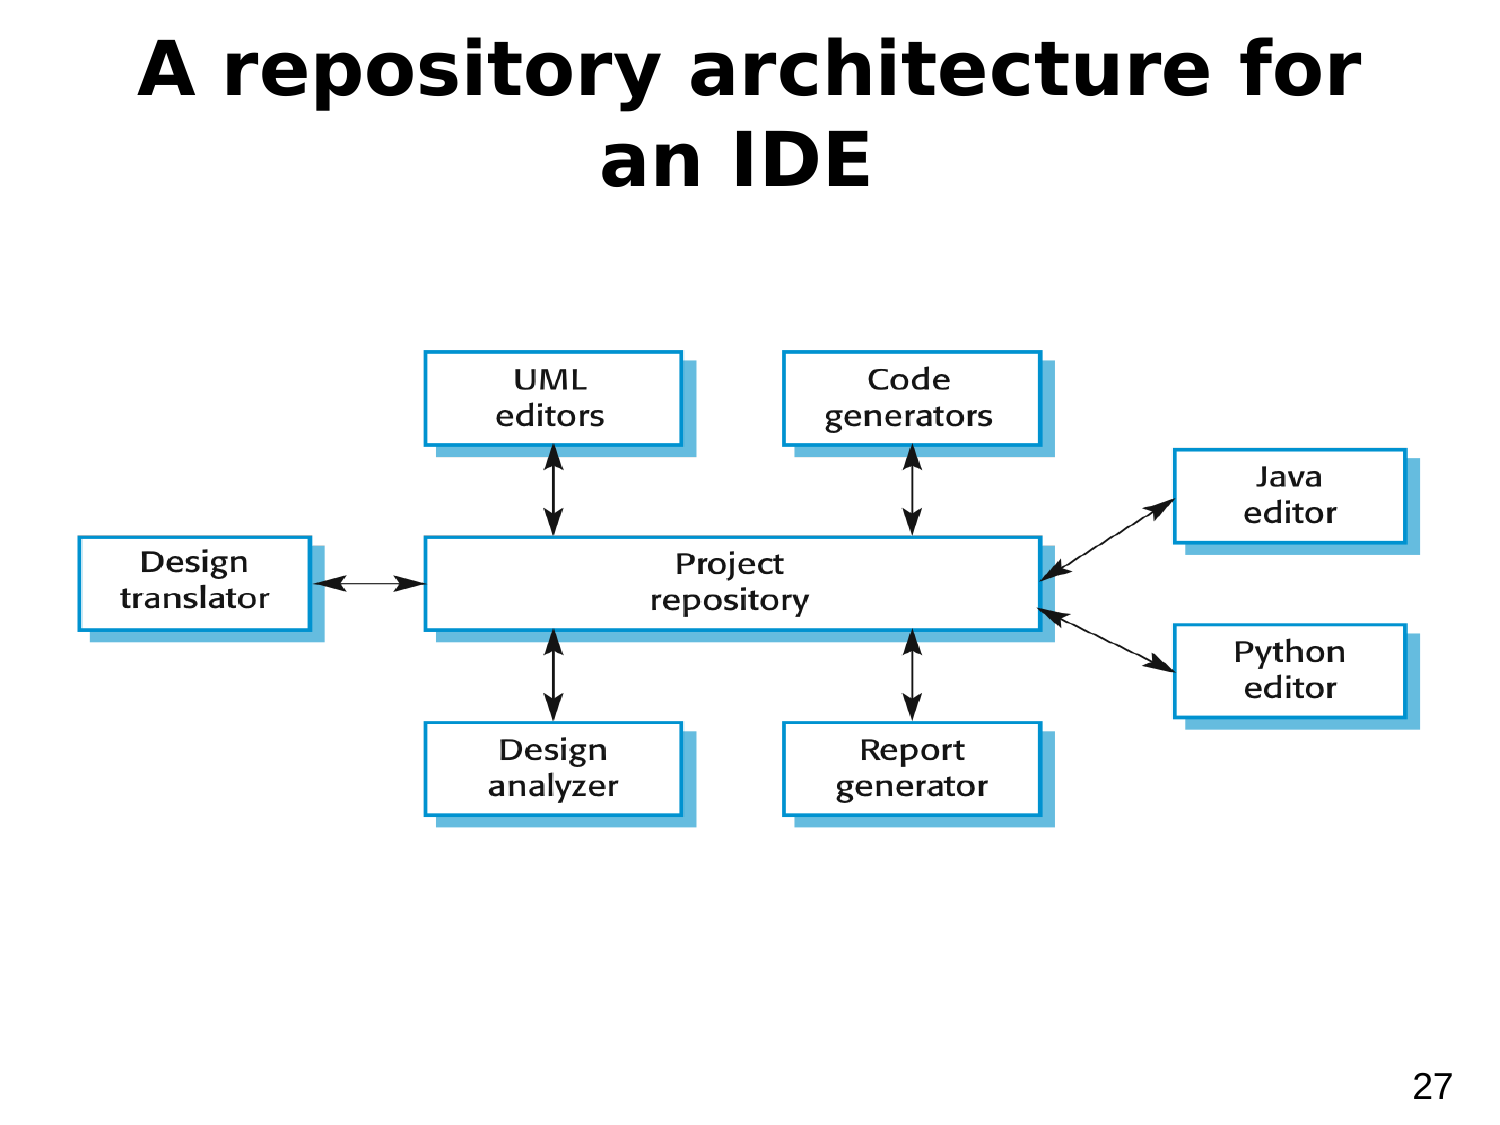

# A repository architecture for an IDE